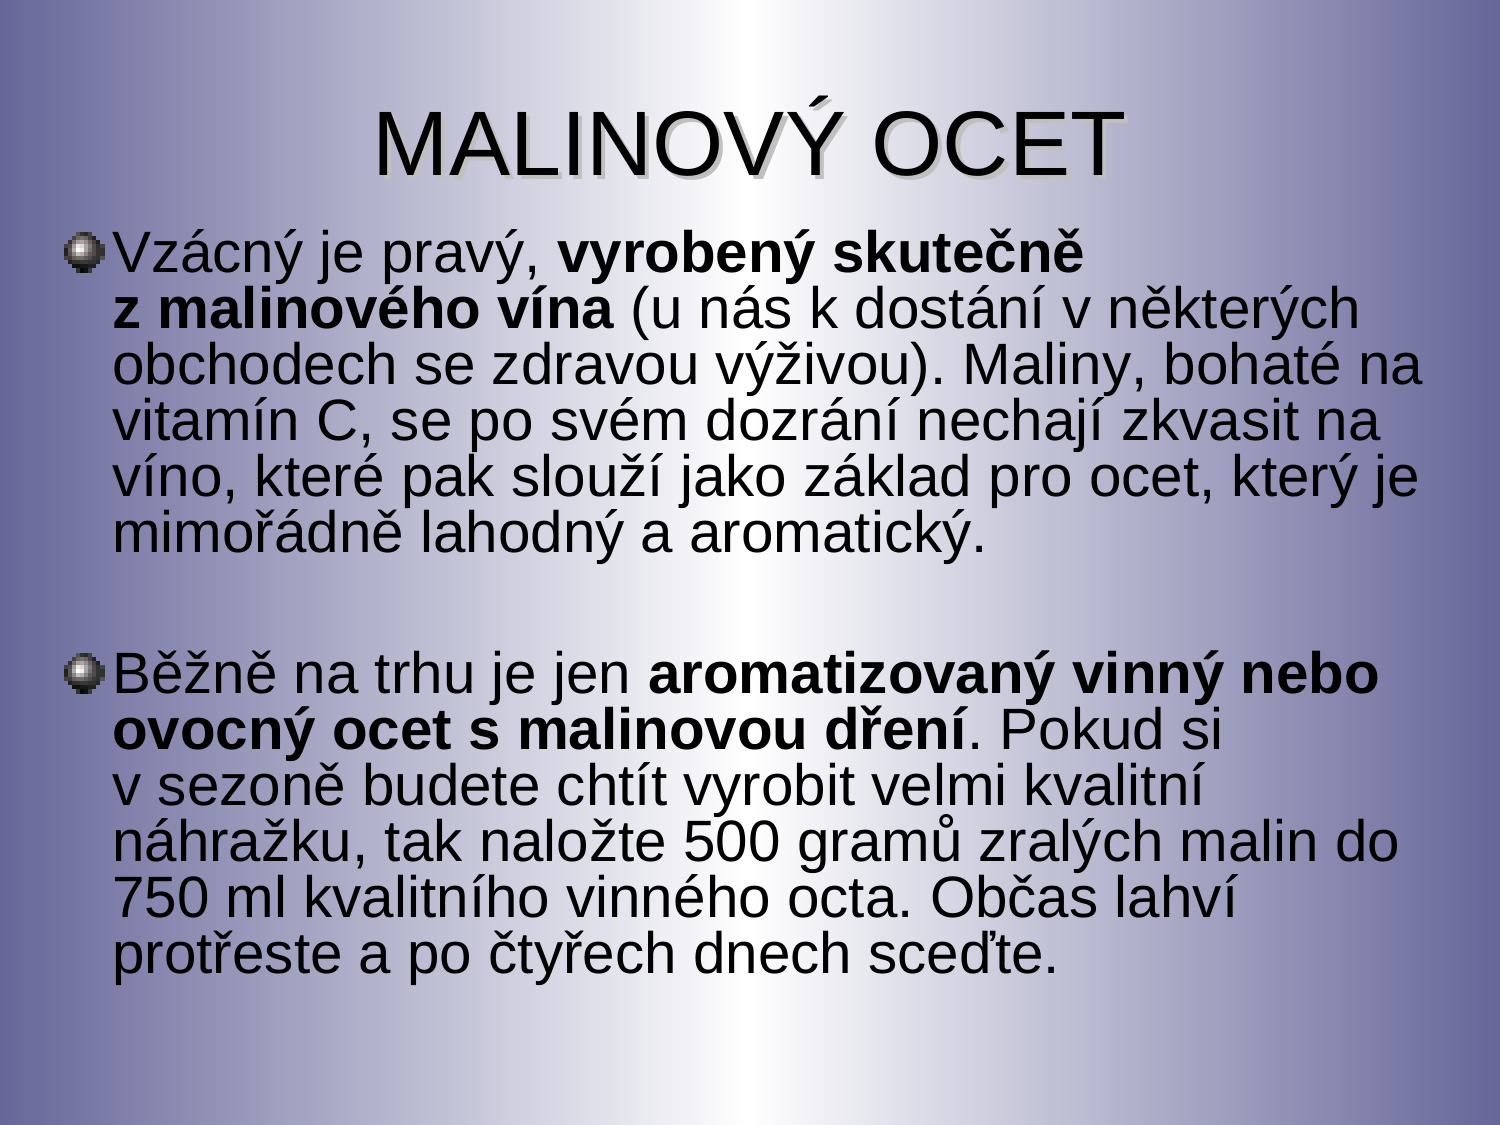

# MALINOVÝ OCET
Vzácný je pravý, vyrobený skutečně z malinového vína (u nás k dostání v některých obchodech se zdravou výživou). Maliny, bohaté na vitamín C, se po svém dozrání nechají zkvasit na víno, které pak slouží jako základ pro ocet, který je mimořádně lahodný a aromatický.
Běžně na trhu je jen aromatizovaný vinný nebo ovocný ocet s malinovou dření. Pokud si v sezoně budete chtít vyrobit velmi kvalitní náhražku, tak naložte 500 gramů zralých malin do 750 ml kvalitního vinného octa. Občas lahví protřeste a po čtyřech dnech sceďte.